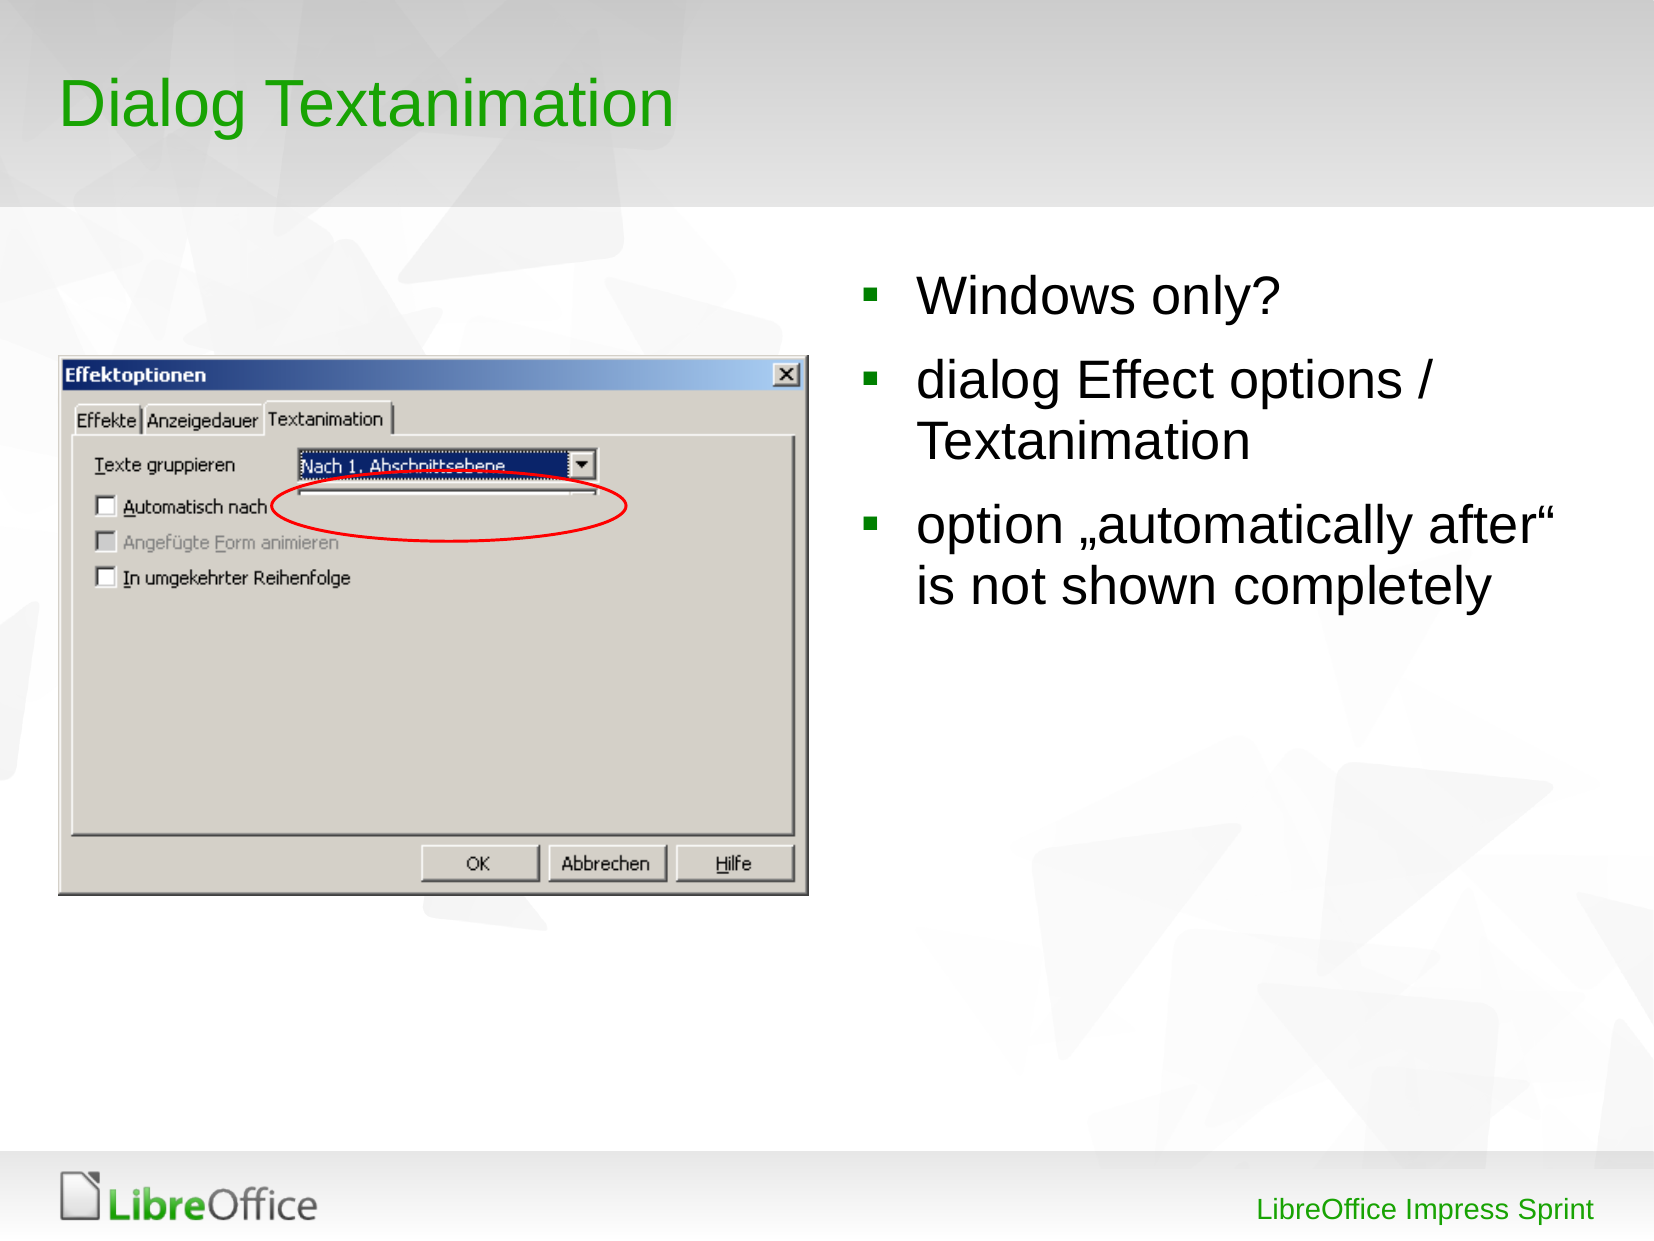

# Dialog Textanimation
Windows only?
dialog Effect options / Textanimation
option „automatically after“ is not shown completely
LibreOffice Impress Sprint